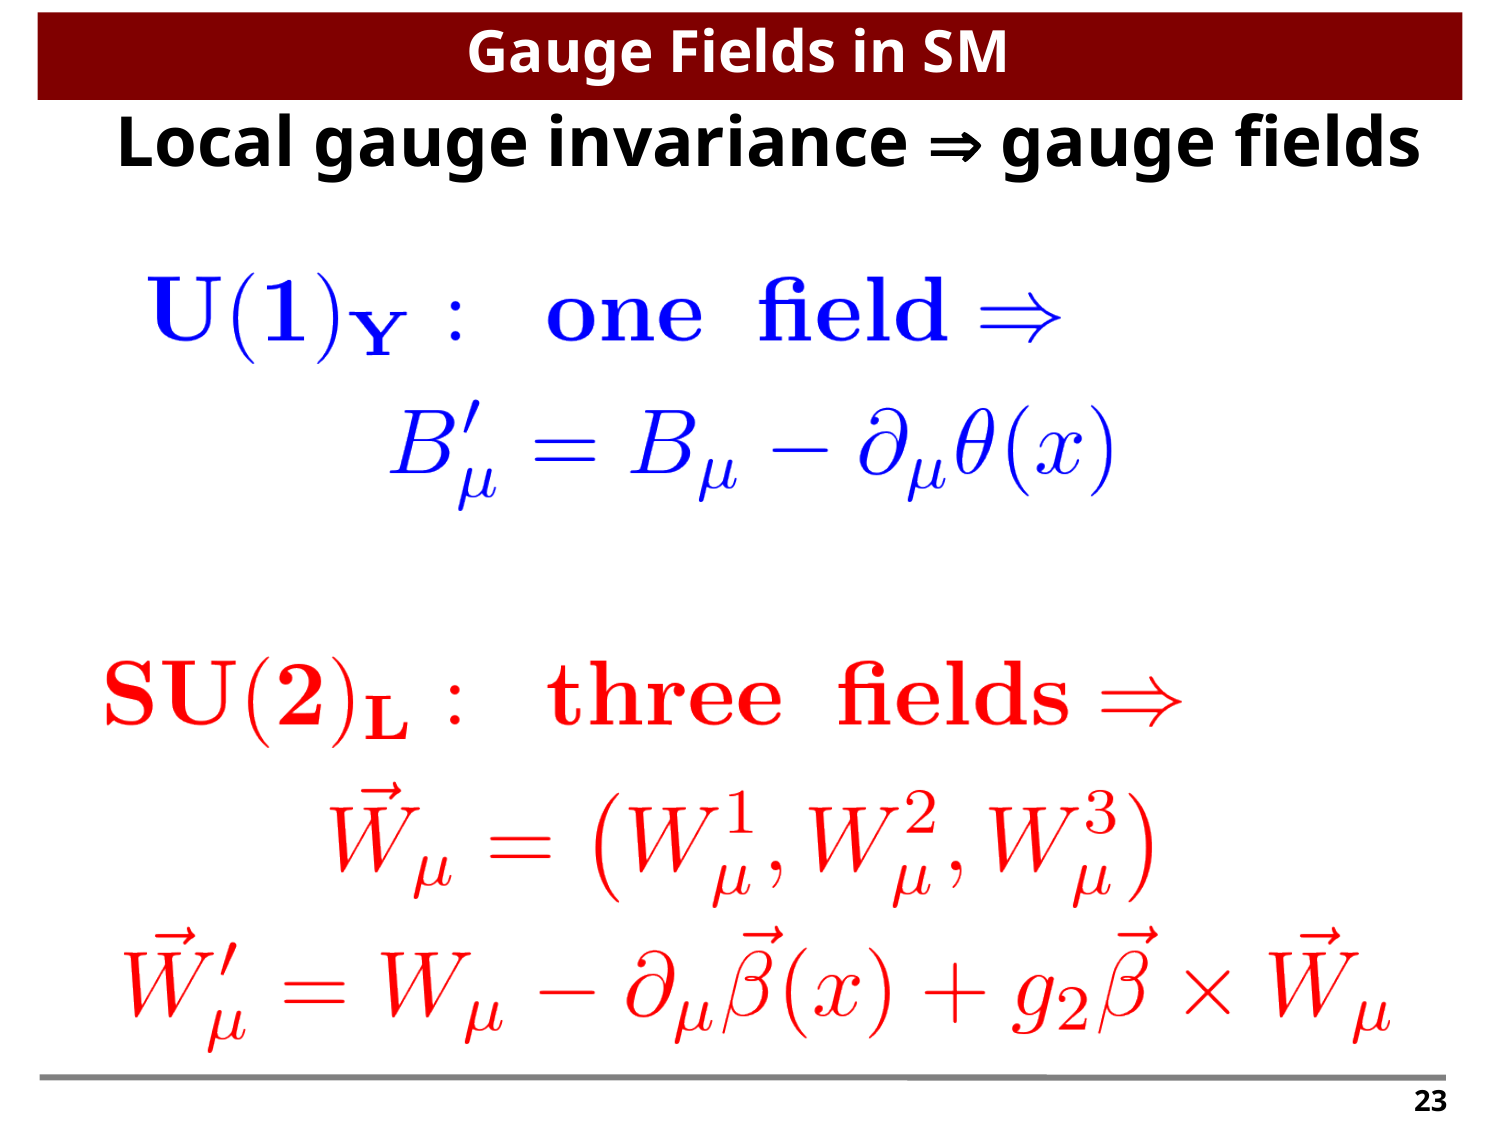

# Gauge Fields in SM
Local gauge invariance Þ gauge fields